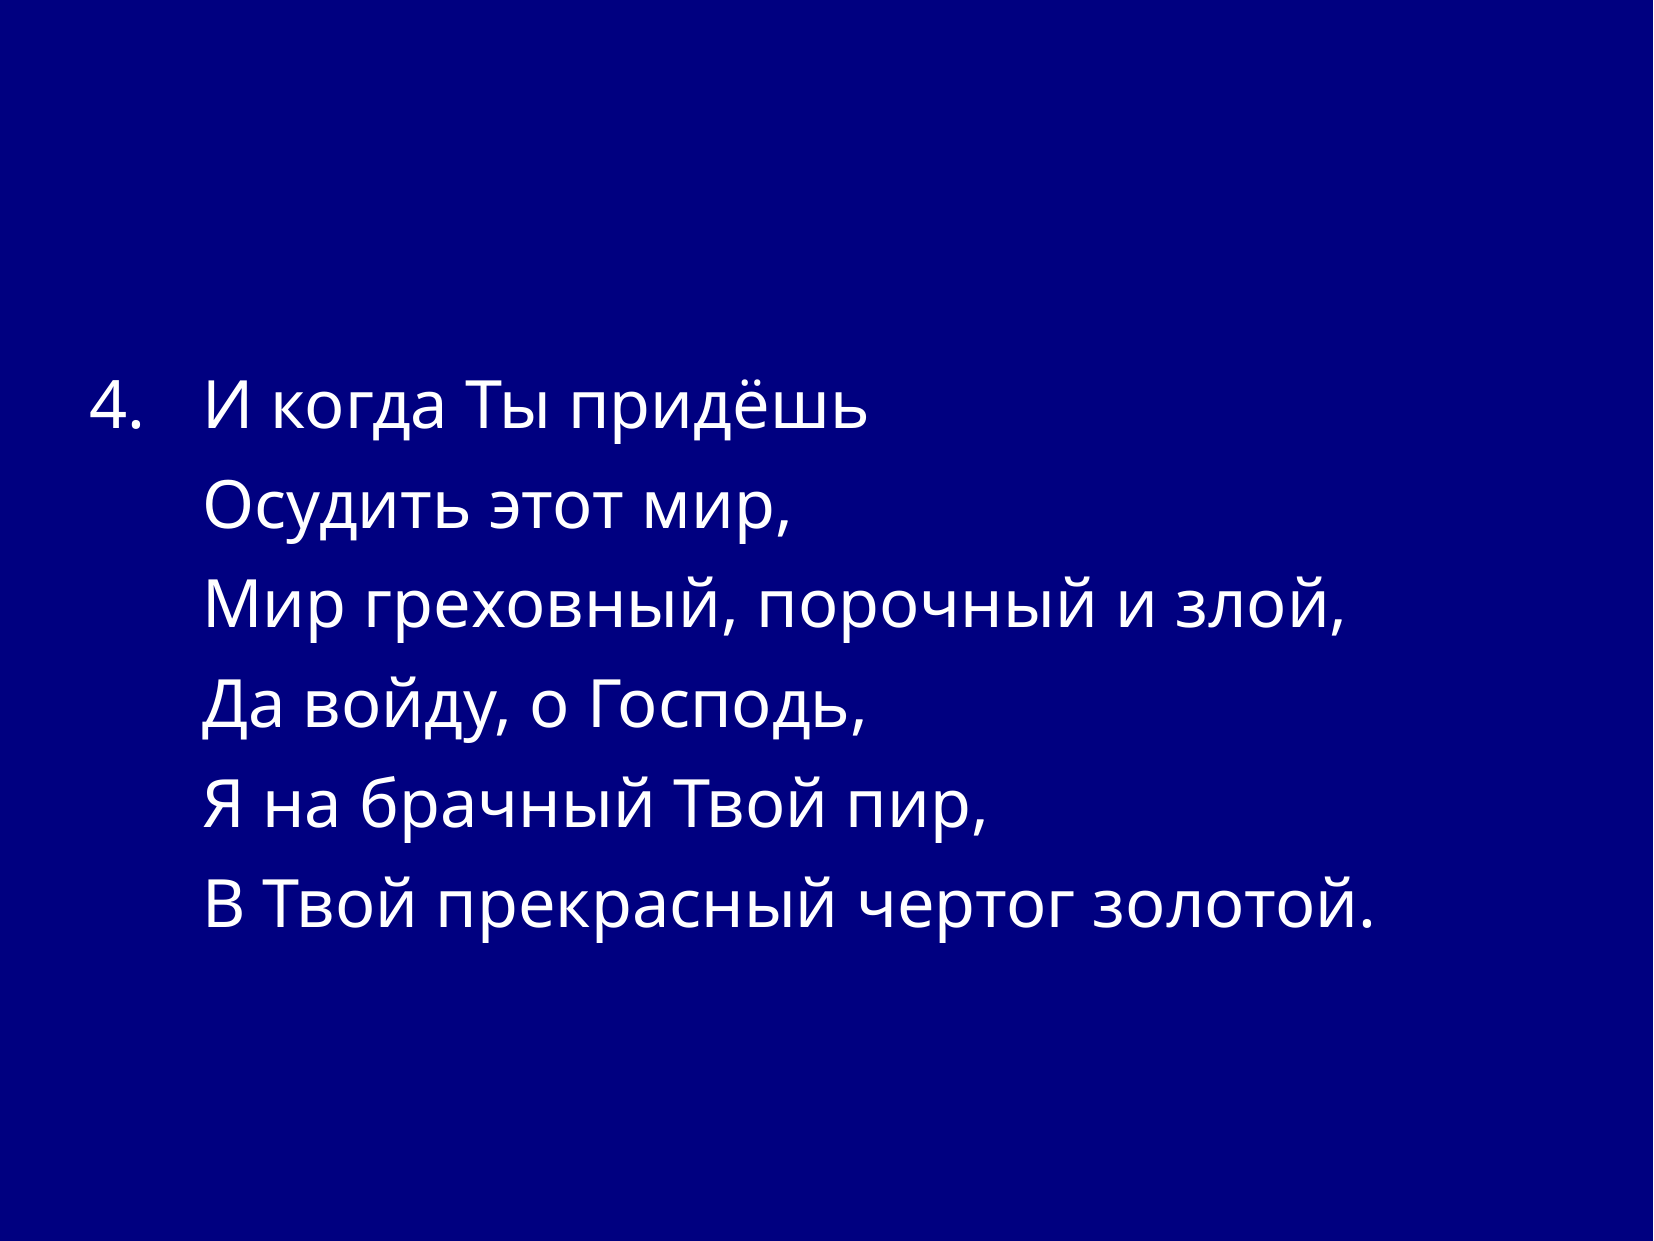

4.	И когда Ты придёшь
	Осудить этот мир,
	Мир греховный, порочный и злой,
	Да войду, о Господь,
	Я на брачный Твой пир,
	В Твой прекрасный чертог золотой.